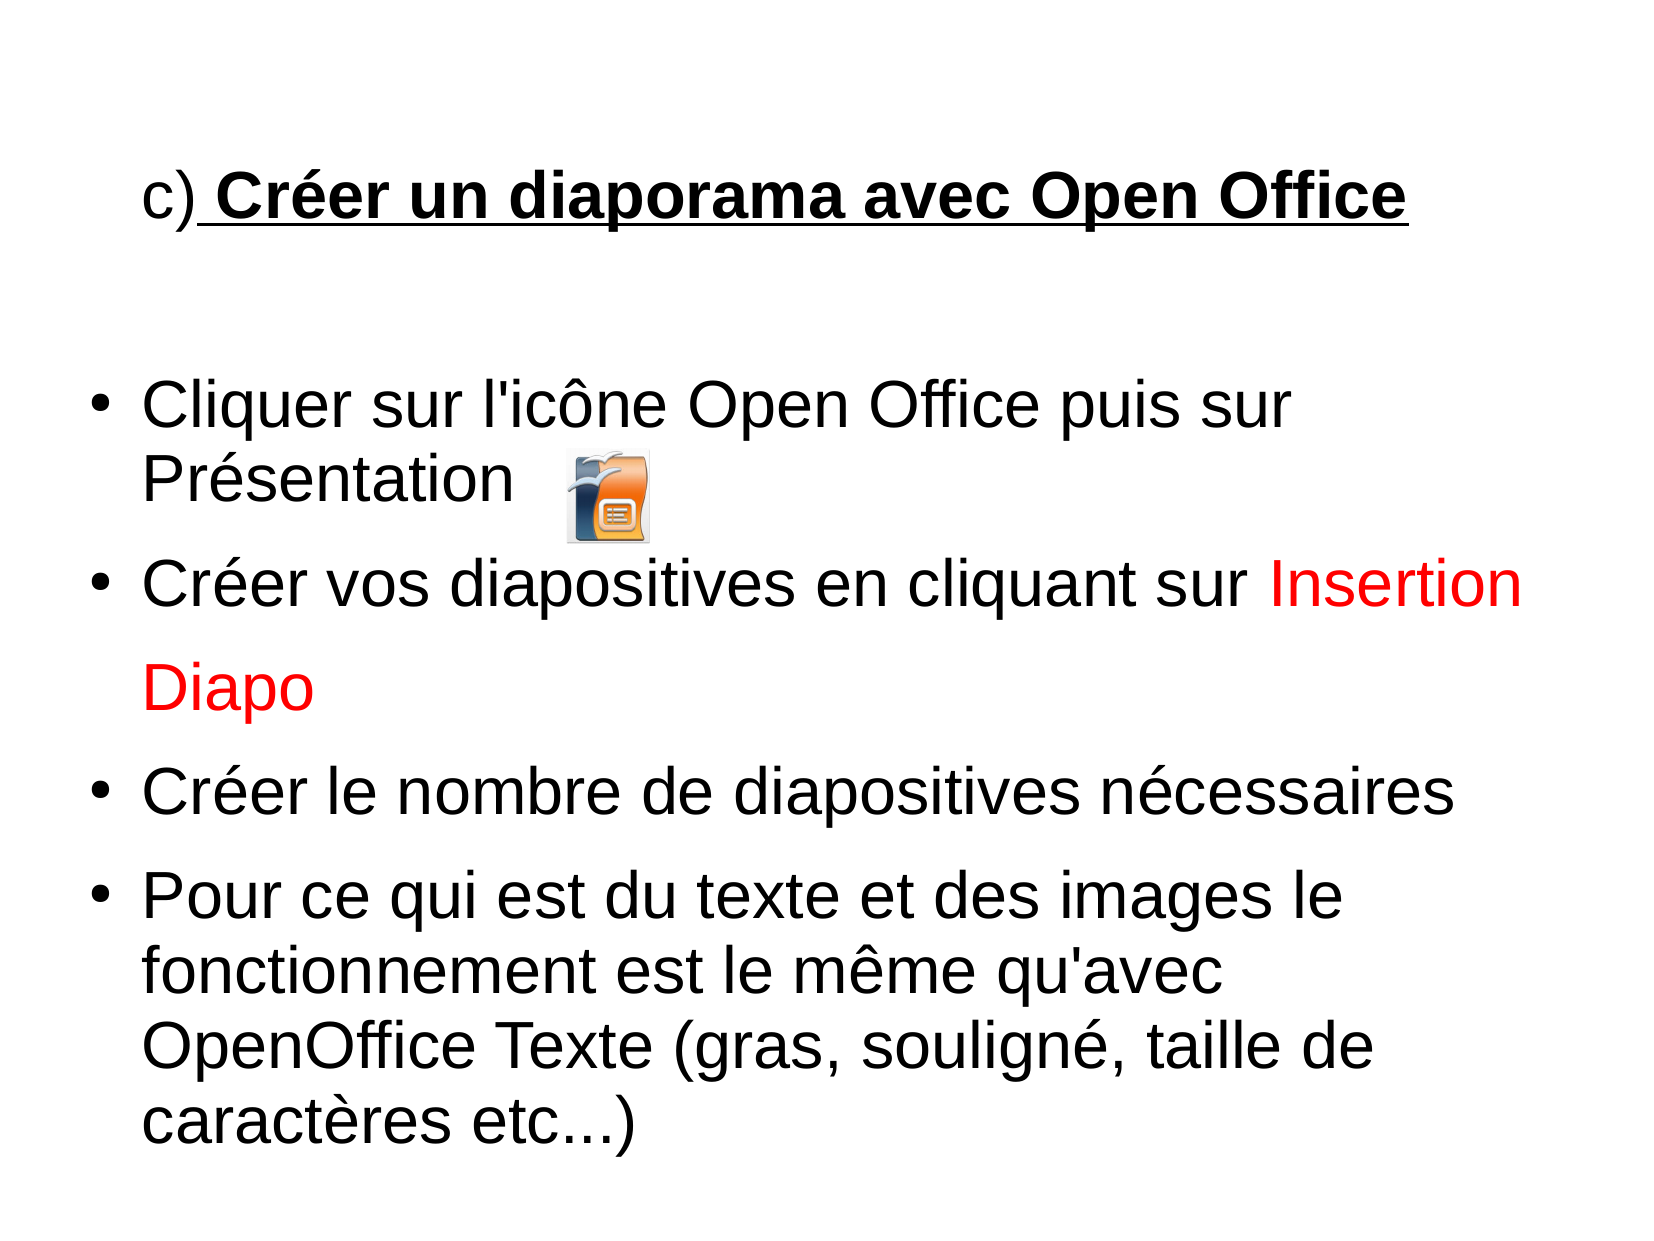

# c) Créer un diaporama avec Open Office
Cliquer sur l'icône Open Office puis sur Présentation
Créer vos diapositives en cliquant sur Insertion
Diapo
Créer le nombre de diapositives nécessaires
Pour ce qui est du texte et des images le fonctionnement est le même qu'avec OpenOffice Texte (gras, souligné, taille de caractères etc...)